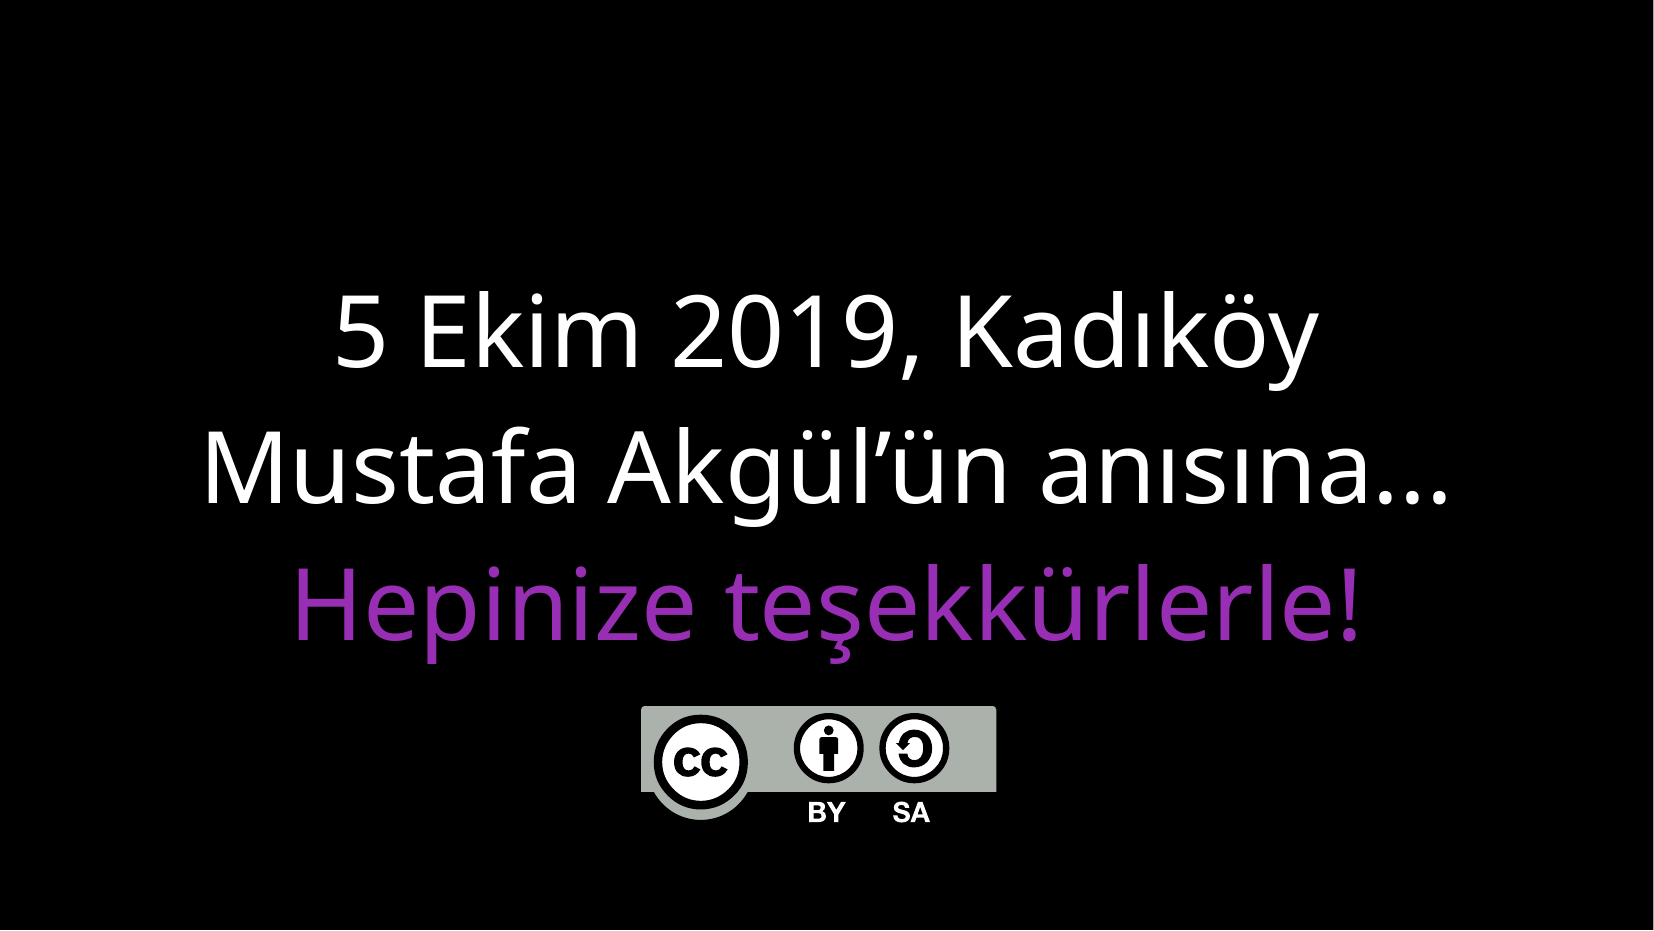

# 5 Ekim 2019, Kadıköy
Mustafa Akgül’ün anısına...
Hepinize teşekkürlerle!